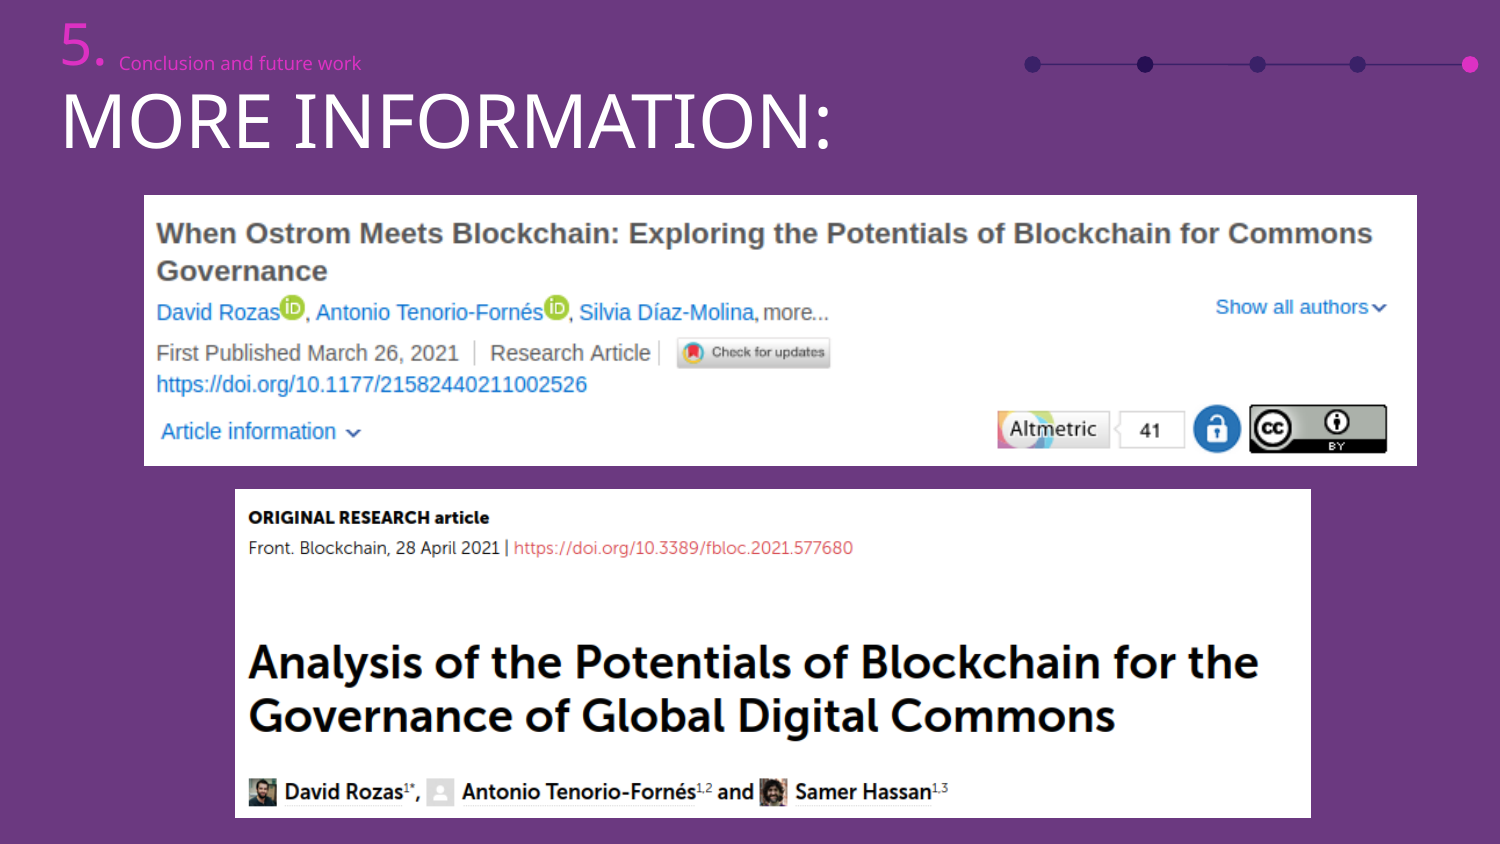

# 5.
Conclusion and future work
MORE INFORMATION: